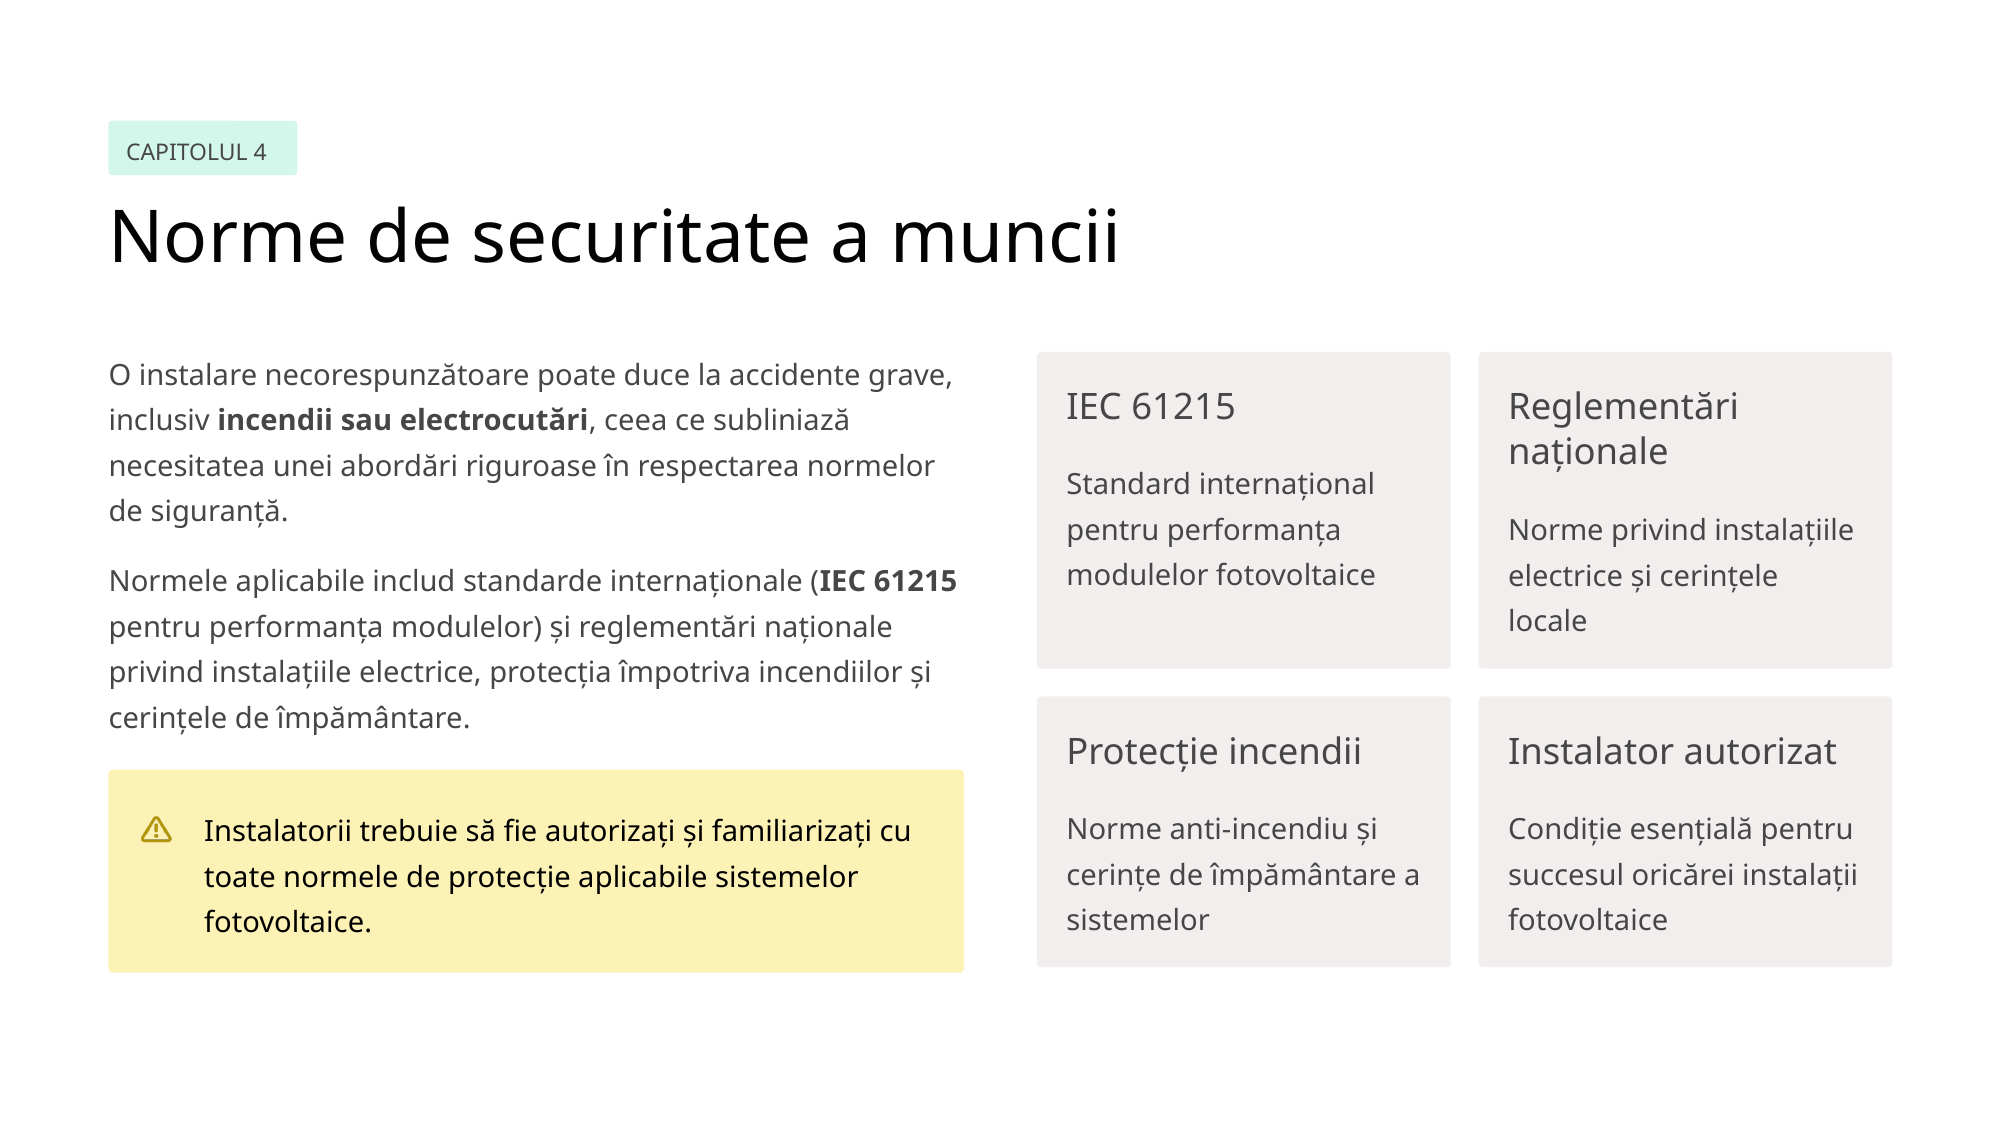

CAPITOLUL 4
Norme de securitate a muncii
O instalare necorespunzătoare poate duce la accidente grave, inclusiv incendii sau electrocutări, ceea ce subliniază necesitatea unei abordări riguroase în respectarea normelor de siguranță.
Normele aplicabile includ standarde internaționale (IEC 61215 pentru performanța modulelor) și reglementări naționale privind instalațiile electrice, protecția împotriva incendiilor și cerințele de împământare.
IEC 61215
Reglementări naționale
Standard internațional pentru performanța modulelor fotovoltaice
Norme privind instalațiile electrice și cerințele locale
Protecție incendii
Instalator autorizat
Norme anti-incendiu și cerințe de împământare a sistemelor
Condiție esențială pentru succesul oricărei instalații fotovoltaice
Instalatorii trebuie să fie autorizați și familiarizați cu toate normele de protecție aplicabile sistemelor fotovoltaice.